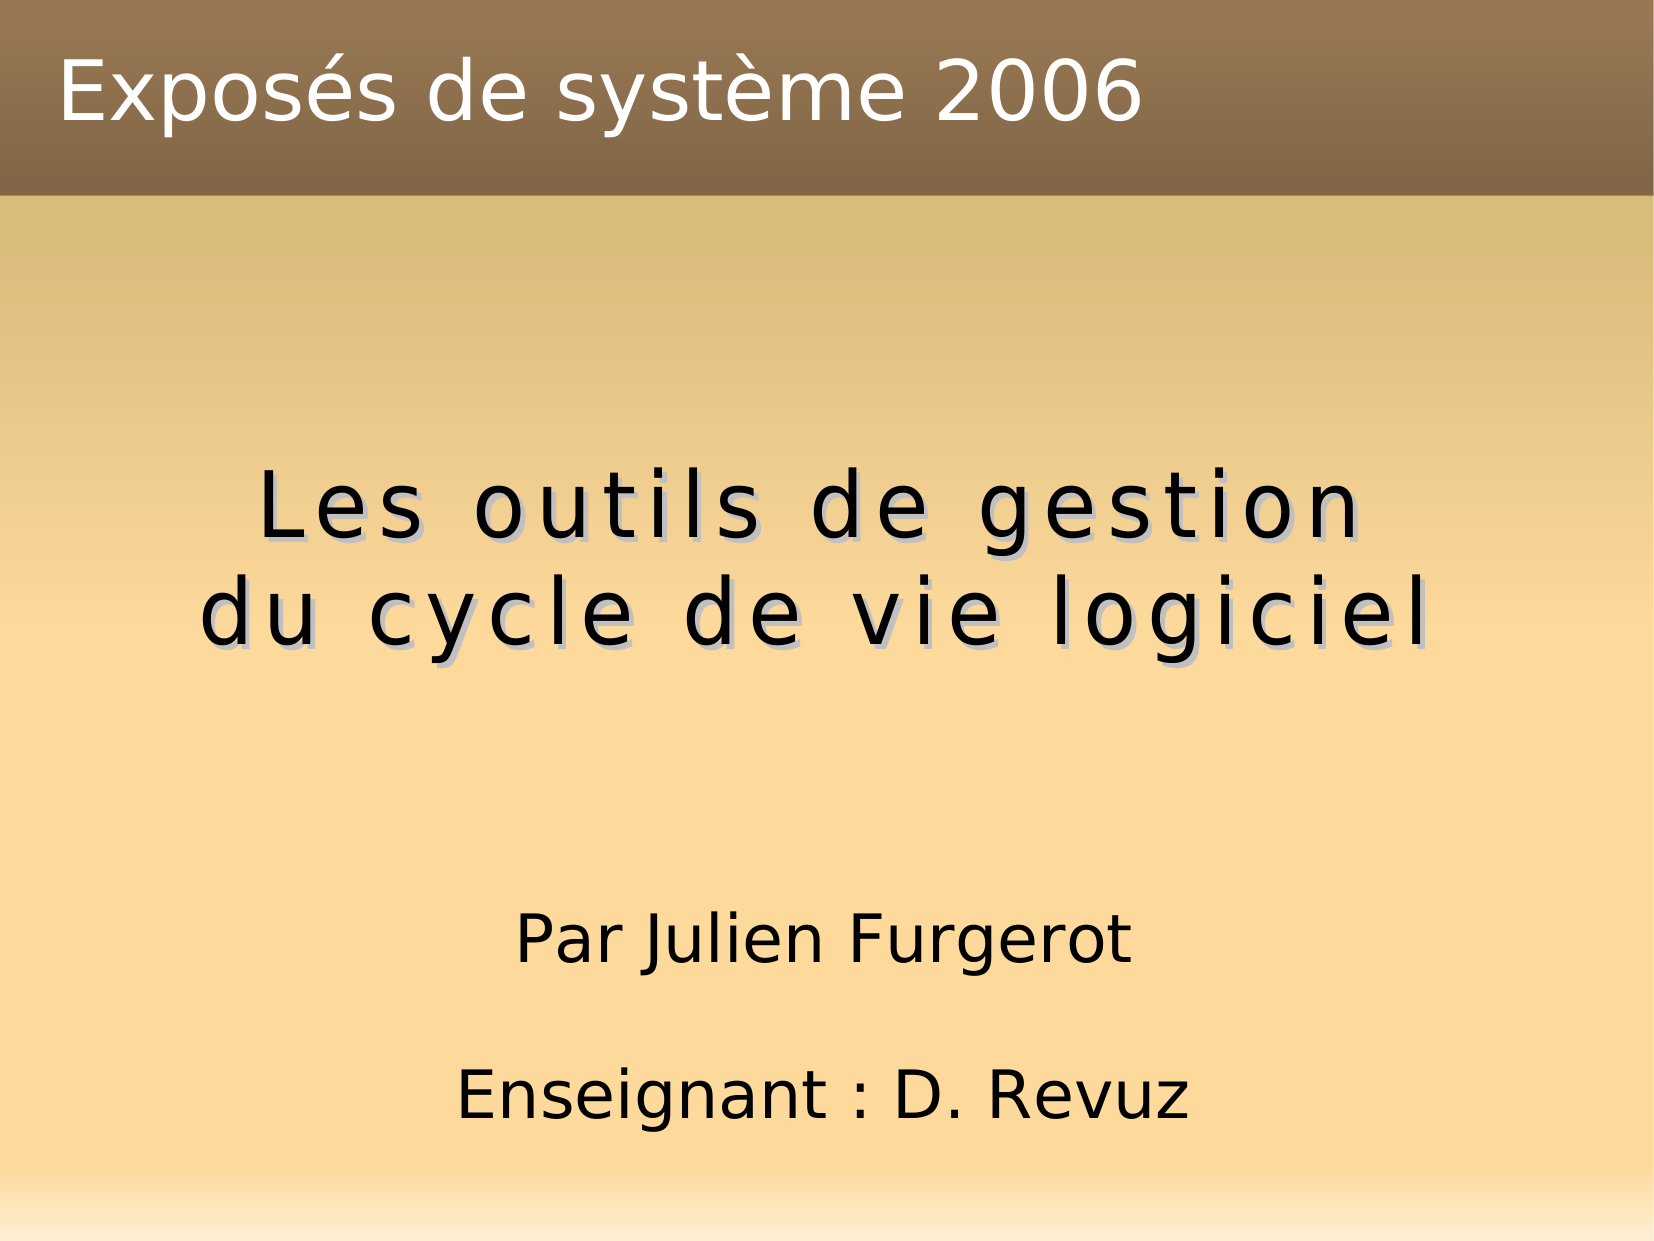

Exposés de système 2006
# Les outils de gestion du cycle de vie logiciel
Par Julien Furgerot
Enseignant : D. Revuz